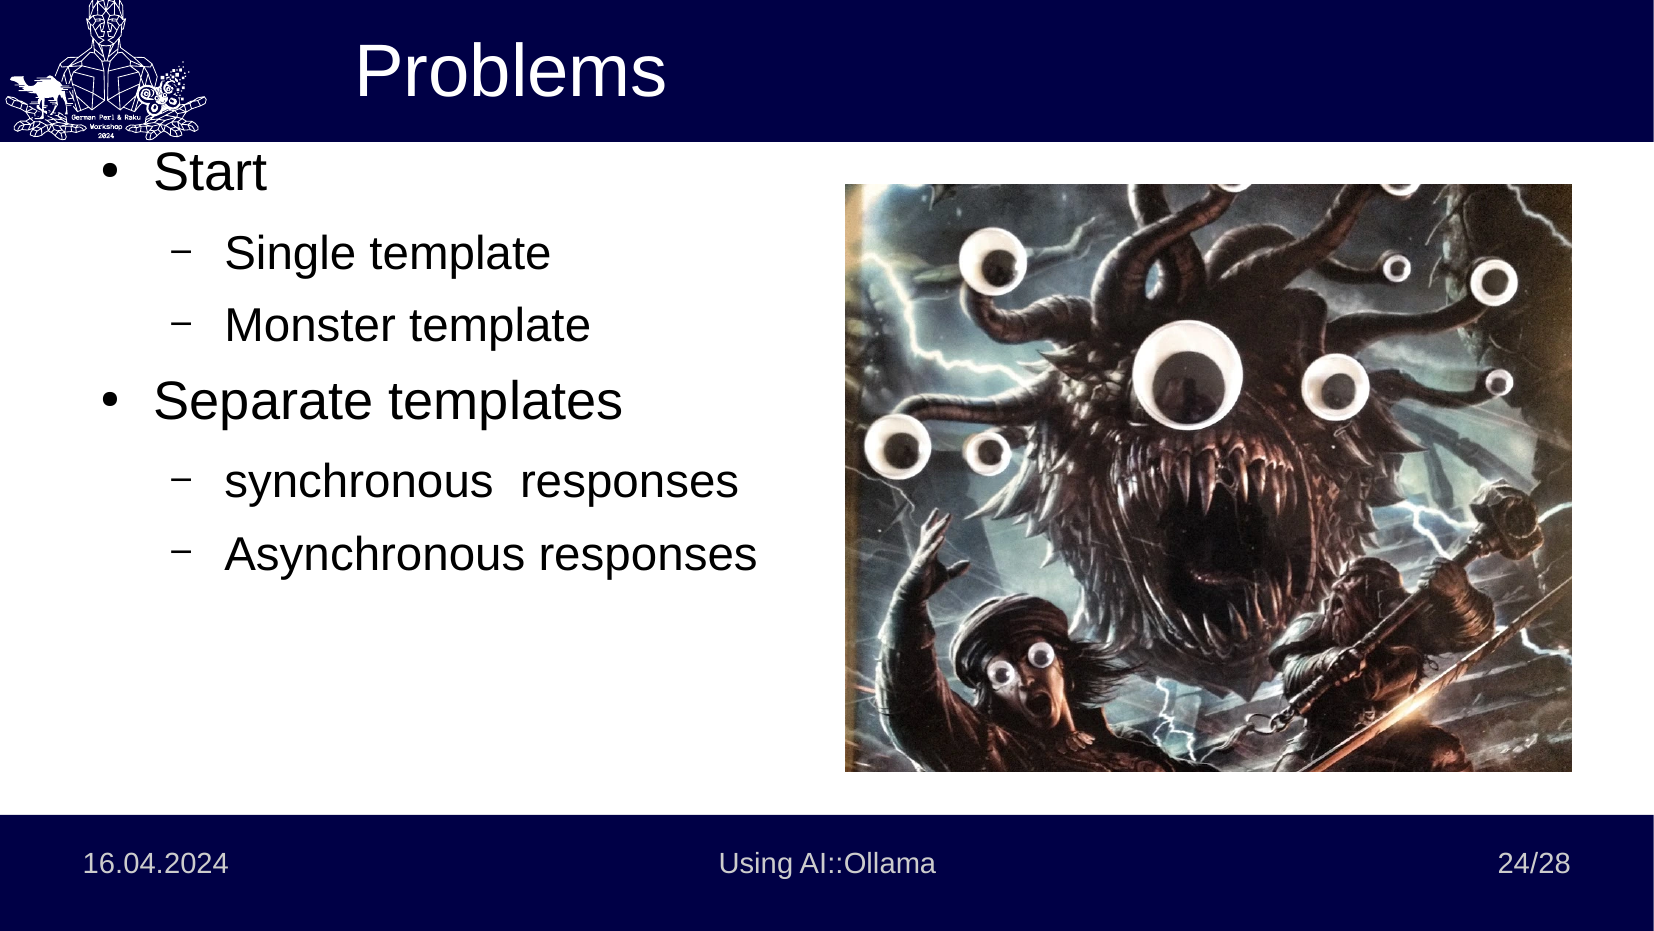

# Problems
Start
Single template
Monster template
Separate templates
synchronous responses
Asynchronous responses
08. März 2019
24